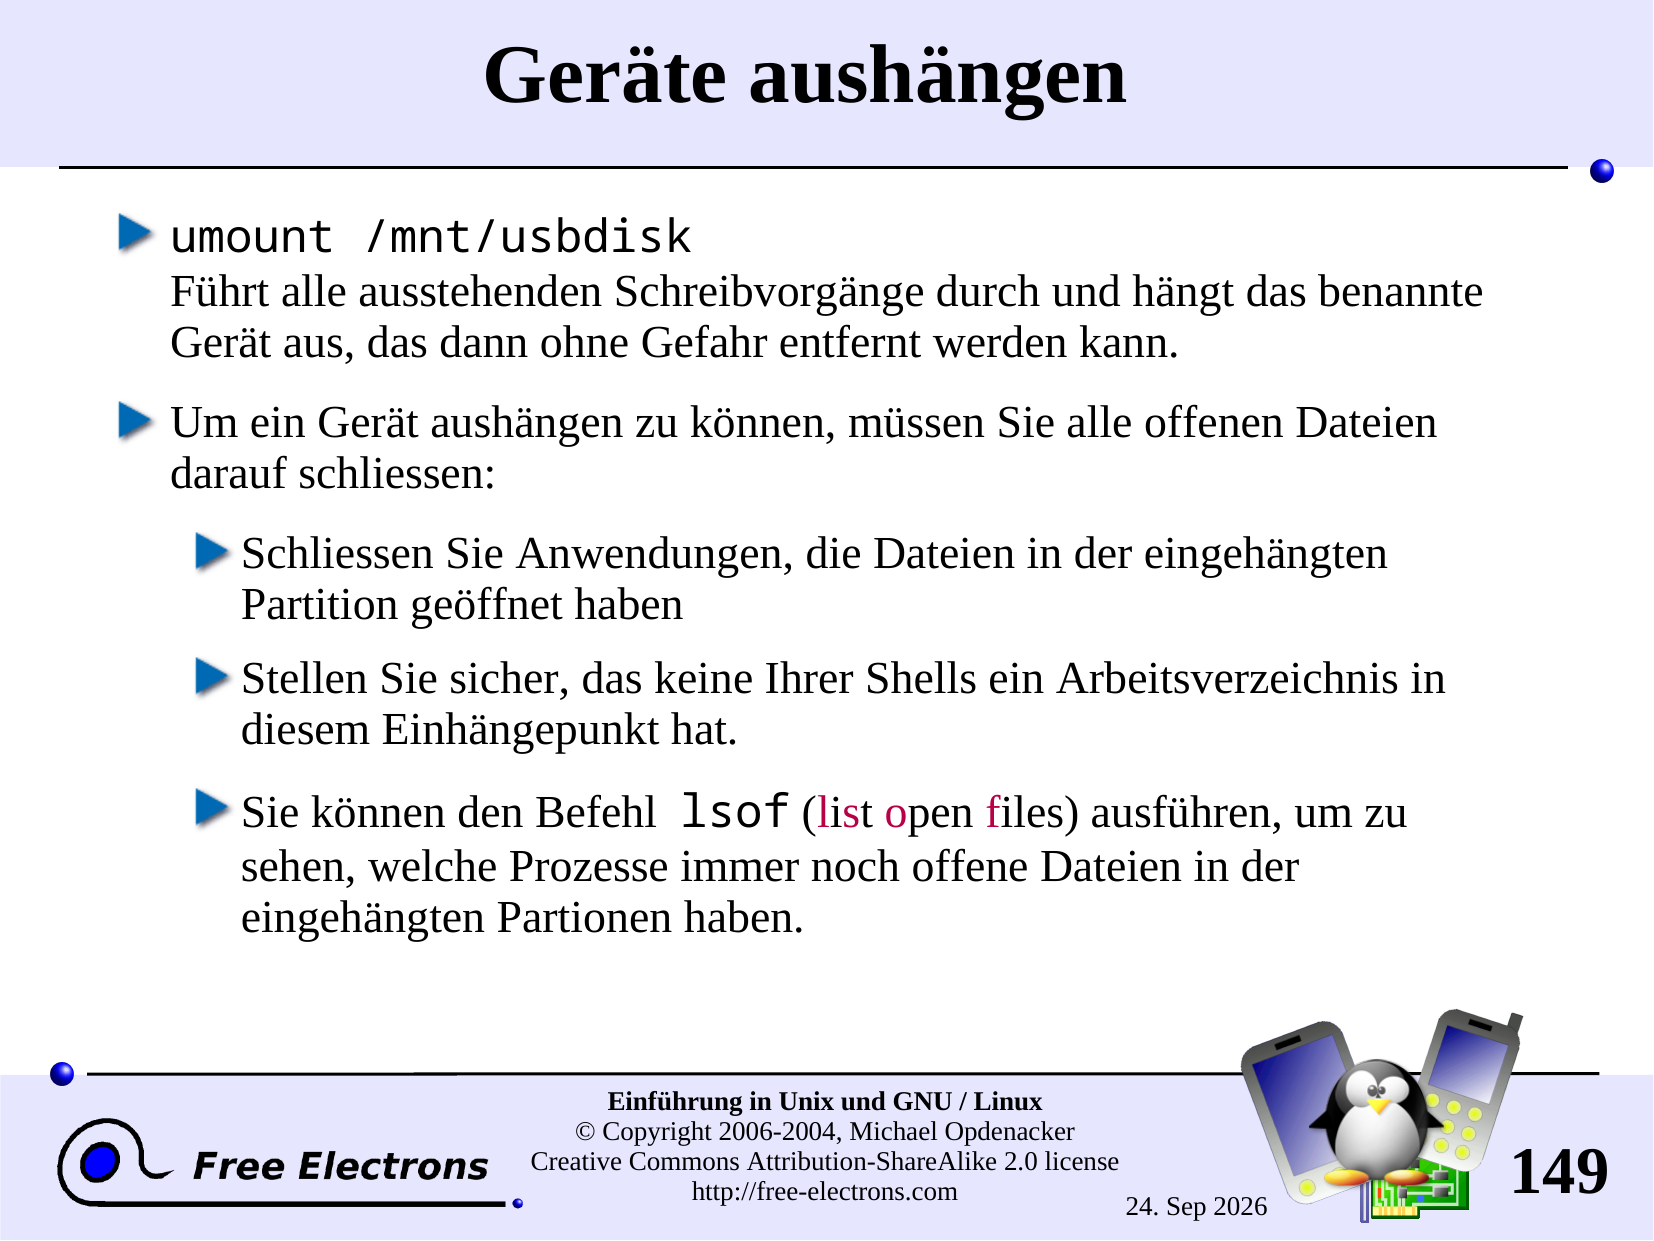

# Geräte aushängen
umount /mnt/usbdisk
Führt alle ausstehenden Schreibvorgänge durch und hängt das benannte Gerät aus, das dann ohne Gefahr entfernt werden kann.
Um ein Gerät aushängen zu können, müssen Sie alle offenen Dateien darauf schliessen:
Schliessen Sie Anwendungen, die Dateien in der eingehängten Partition geöffnet haben
Stellen Sie sicher, das keine Ihrer Shells ein Arbeitsverzeichnis in diesem Einhängepunkt hat.
Sie können den Befehl lsof (list open files) ausführen, um zu sehen, welche Prozesse immer noch offene Dateien in der eingehängten Partionen haben.